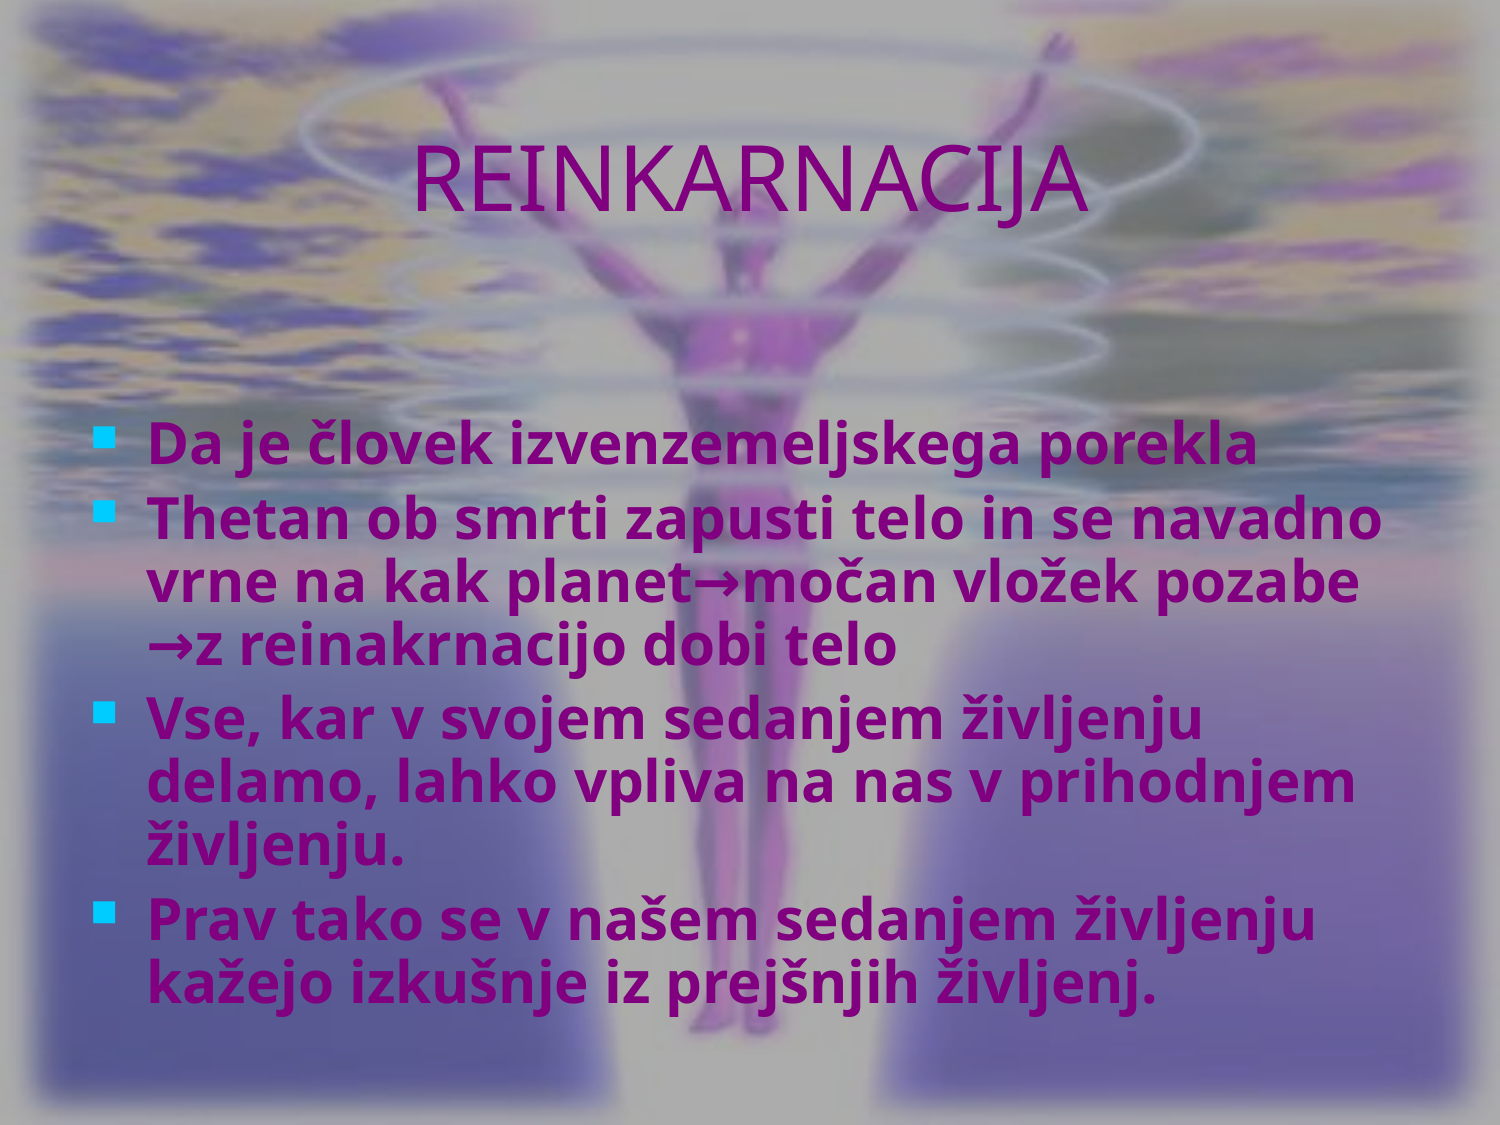

# REINKARNACIJA
Da je človek izvenzemeljskega porekla
Thetan ob smrti zapusti telo in se navadno vrne na kak planet→močan vložek pozabe →z reinakrnacijo dobi telo
Vse, kar v svojem sedanjem življenju delamo, lahko vpliva na nas v prihodnjem življenju.
Prav tako se v našem sedanjem življenju kažejo izkušnje iz prejšnjih življenj.